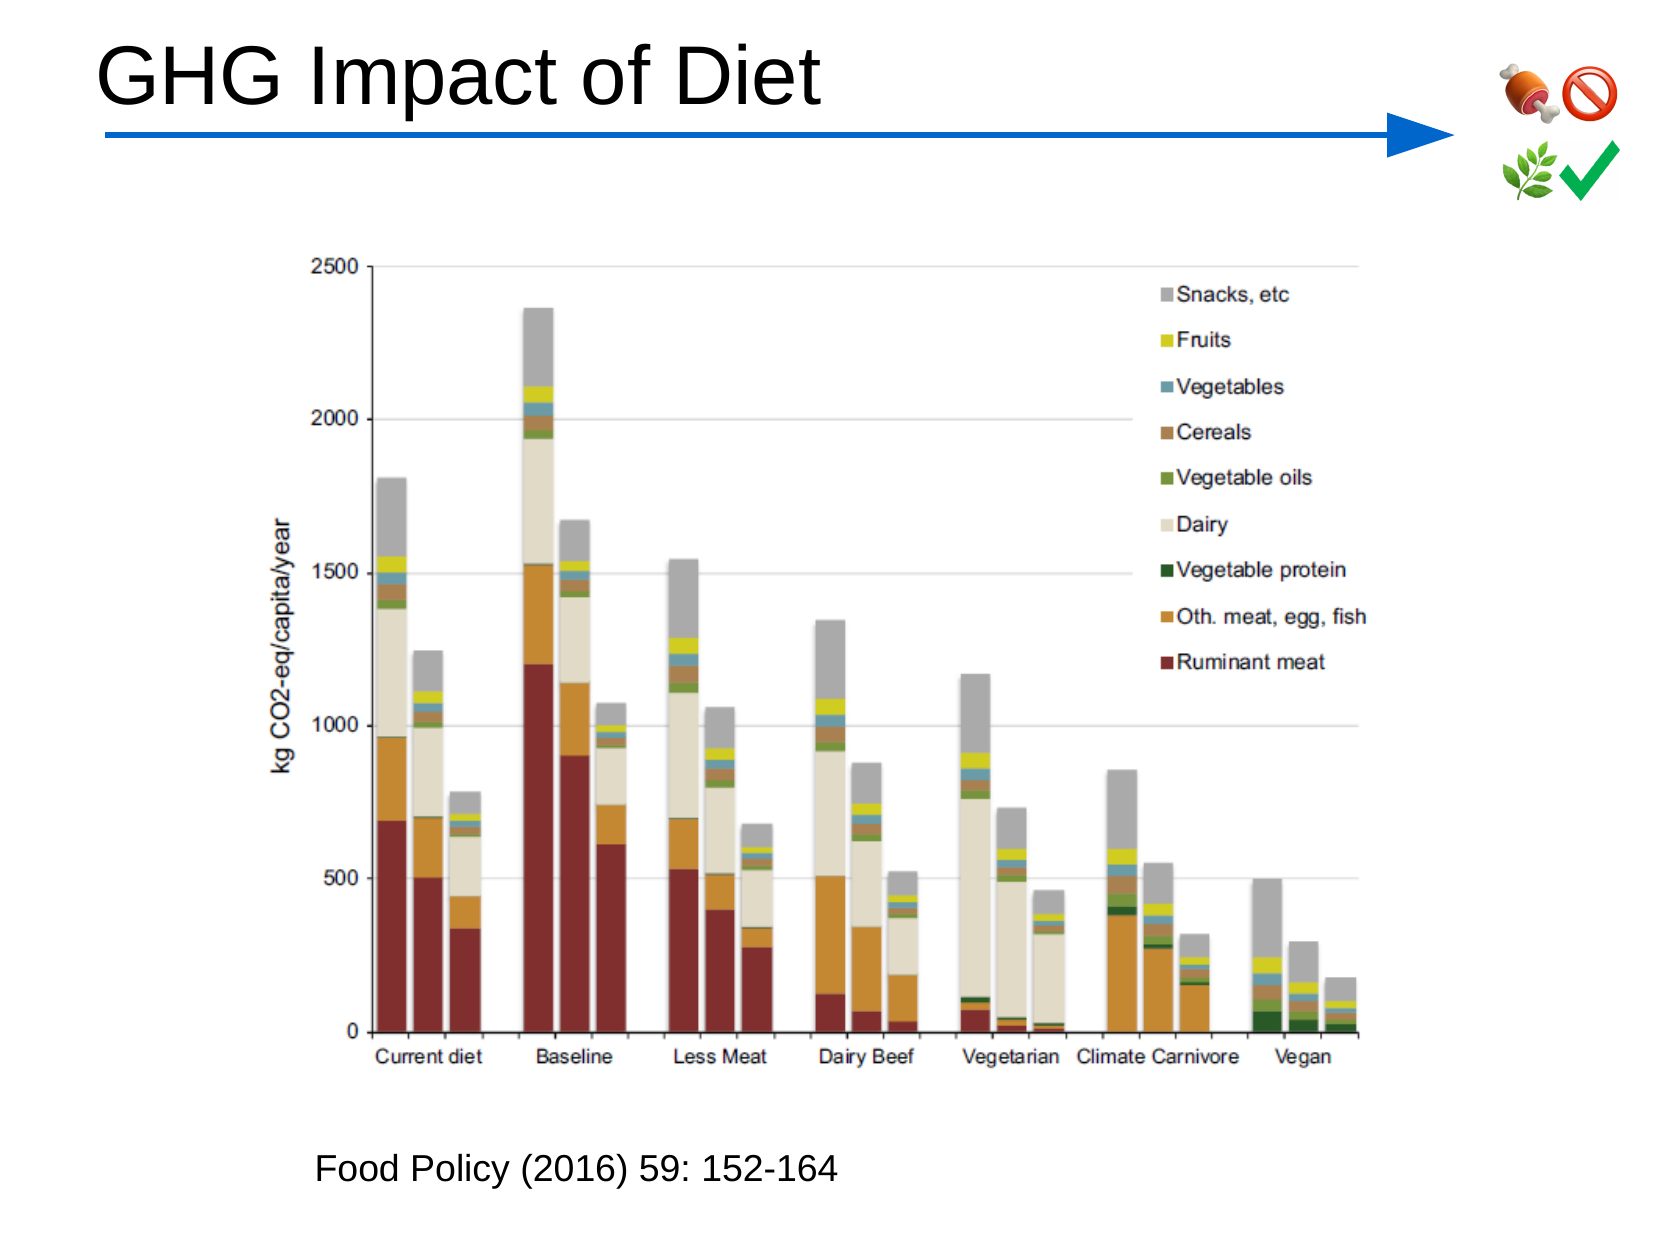

GHG Impact of Diet
Food Policy (2016) 59: 152-164